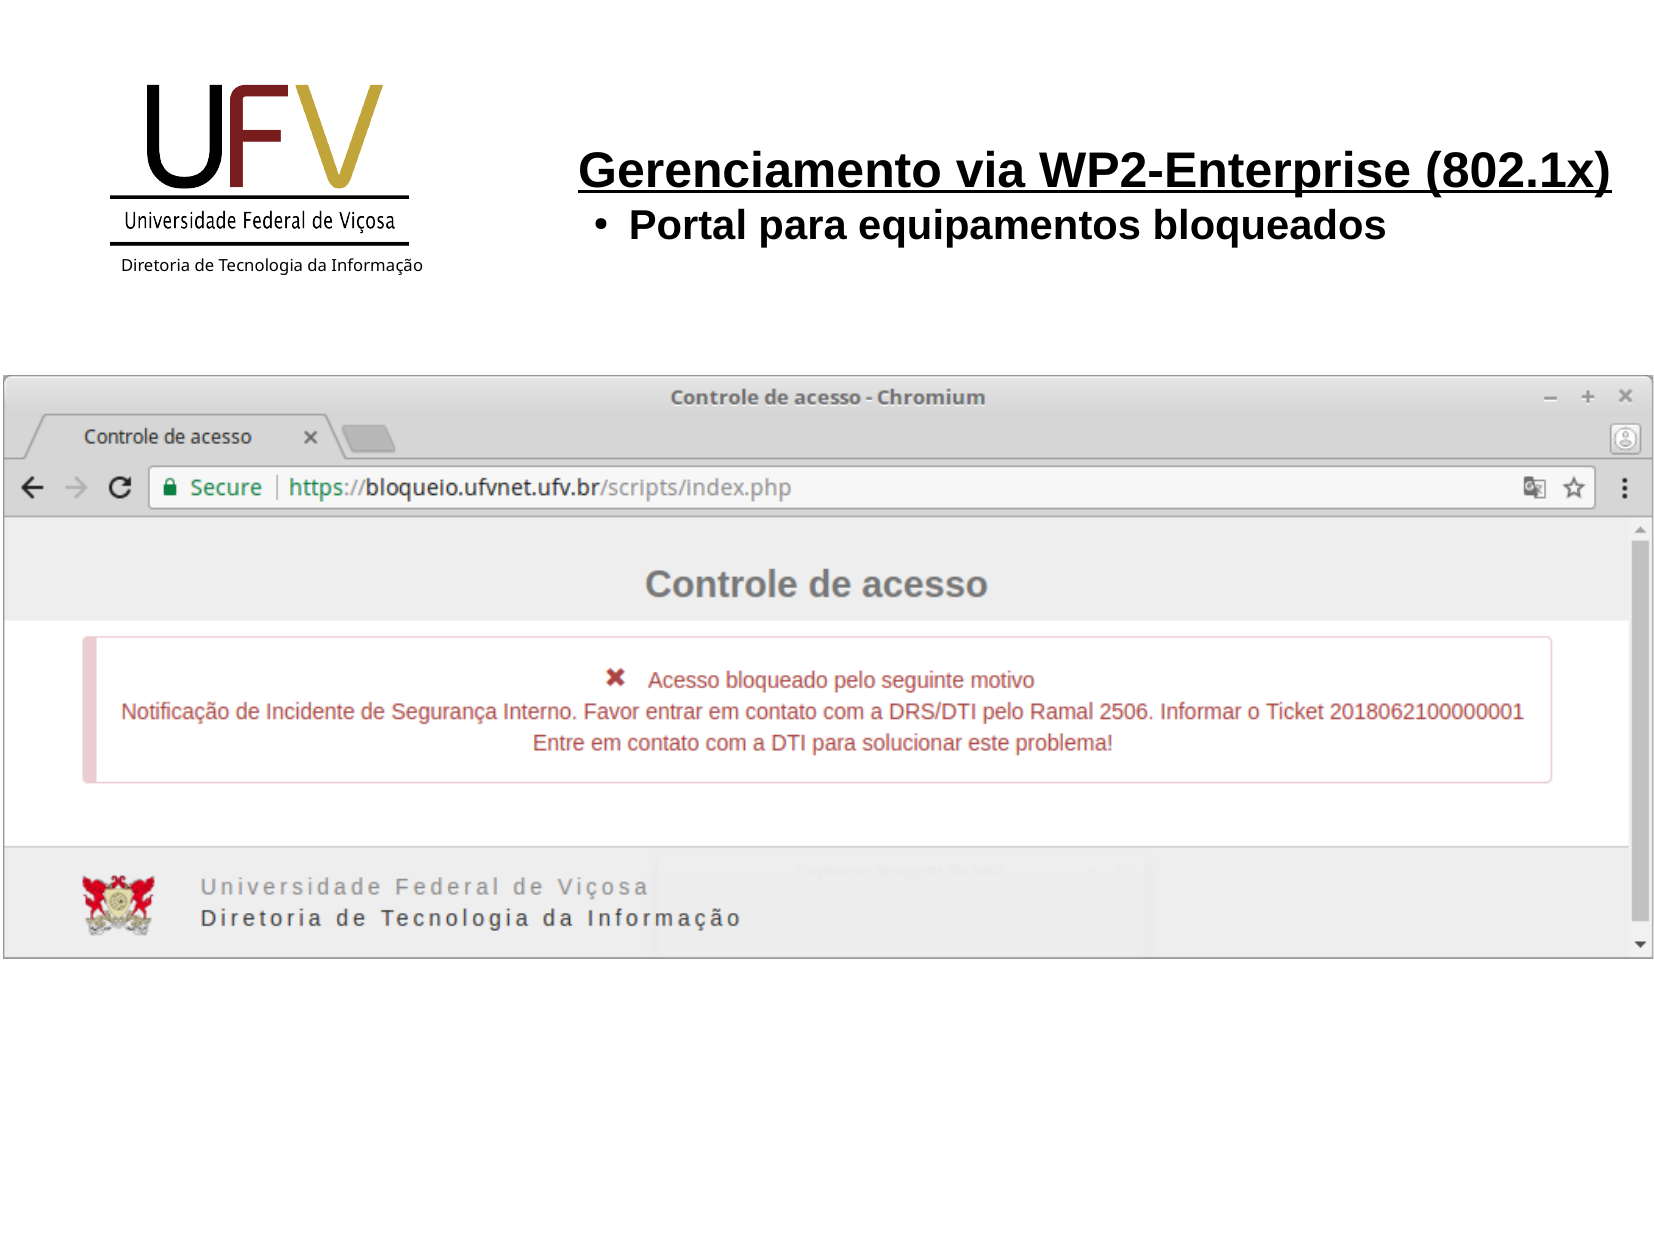

# Gerenciamento via WP2-Enterprise (802.1x)
Portal para equipamentos bloqueados
Diretoria de Tecnologia da Informação